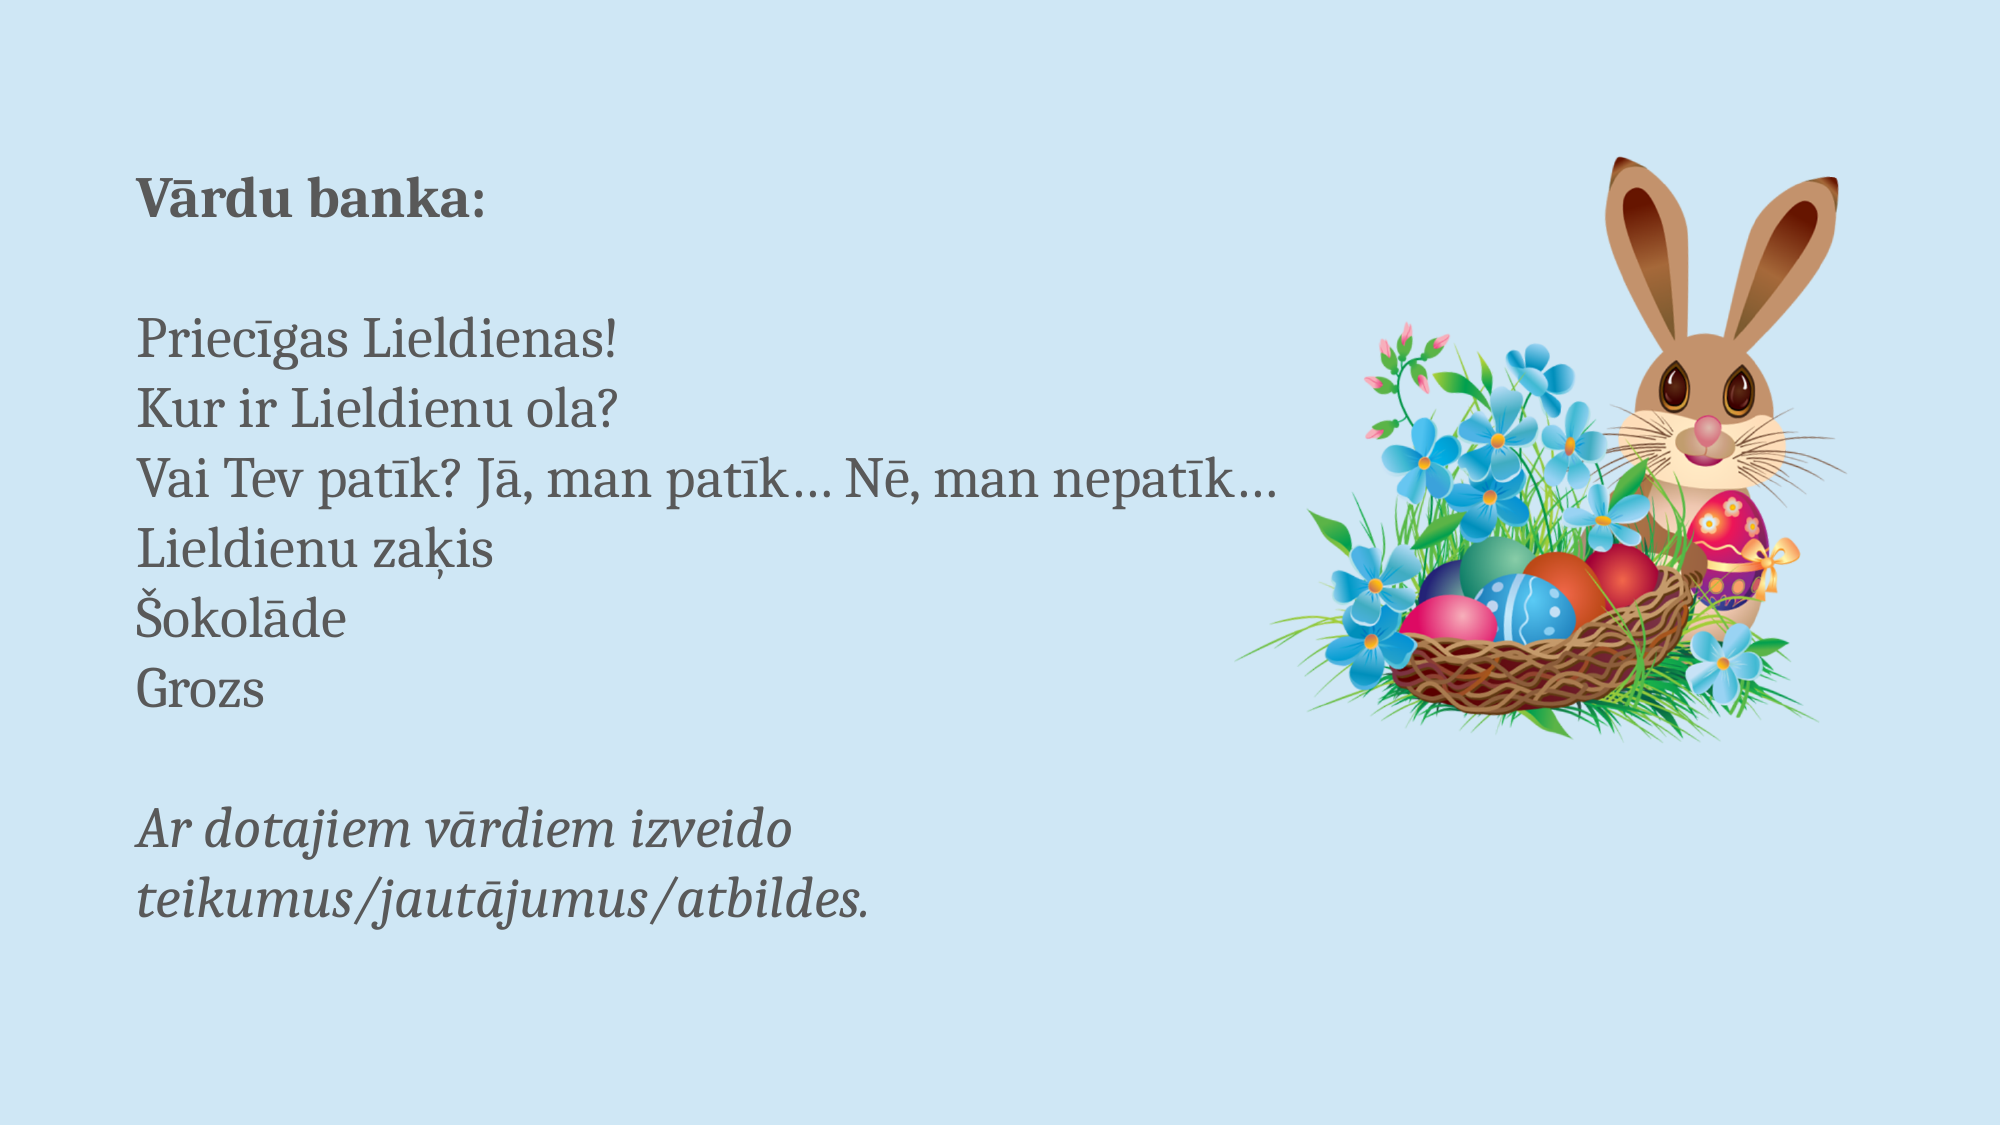

Vārdu banka:
Priecīgas Lieldienas!
Kur ir Lieldienu ola?
Vai Tev patīk? Jā, man patīk… Nē, man nepatīk…
Lieldienu zaķis
Šokolāde
Grozs
Ar dotajiem vārdiem izveido teikumus/jautājumus/atbildes.